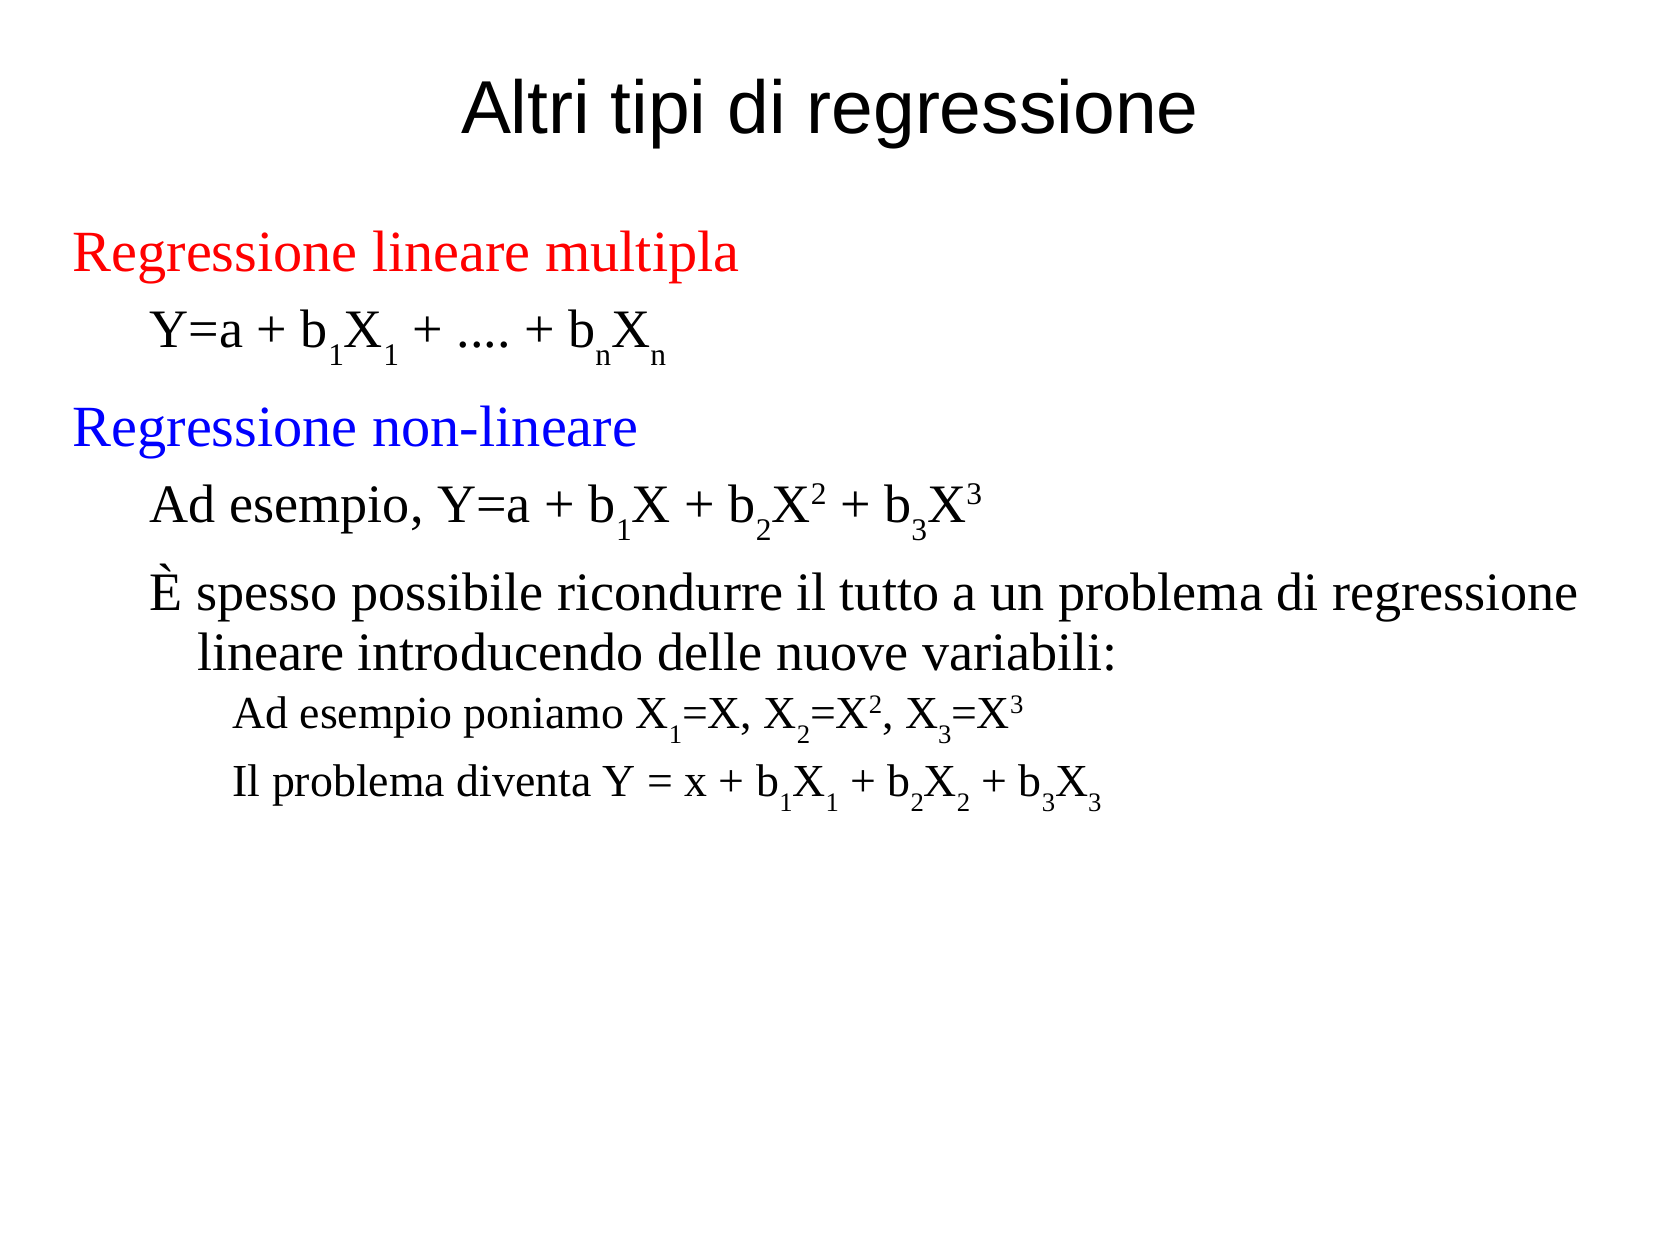

# Altri tipi di regressione
Regressione lineare multipla
Y=a + b1X1 + .... + bnXn
Regressione non-lineare
Ad esempio, Y=a + b1X + b2X2 + b3X3
È spesso possibile ricondurre il tutto a un problema di regressione lineare introducendo delle nuove variabili:
Ad esempio poniamo X1=X, X2=X2, X3=X3
Il problema diventa Y = x + b1X1 + b2X2 + b3X3